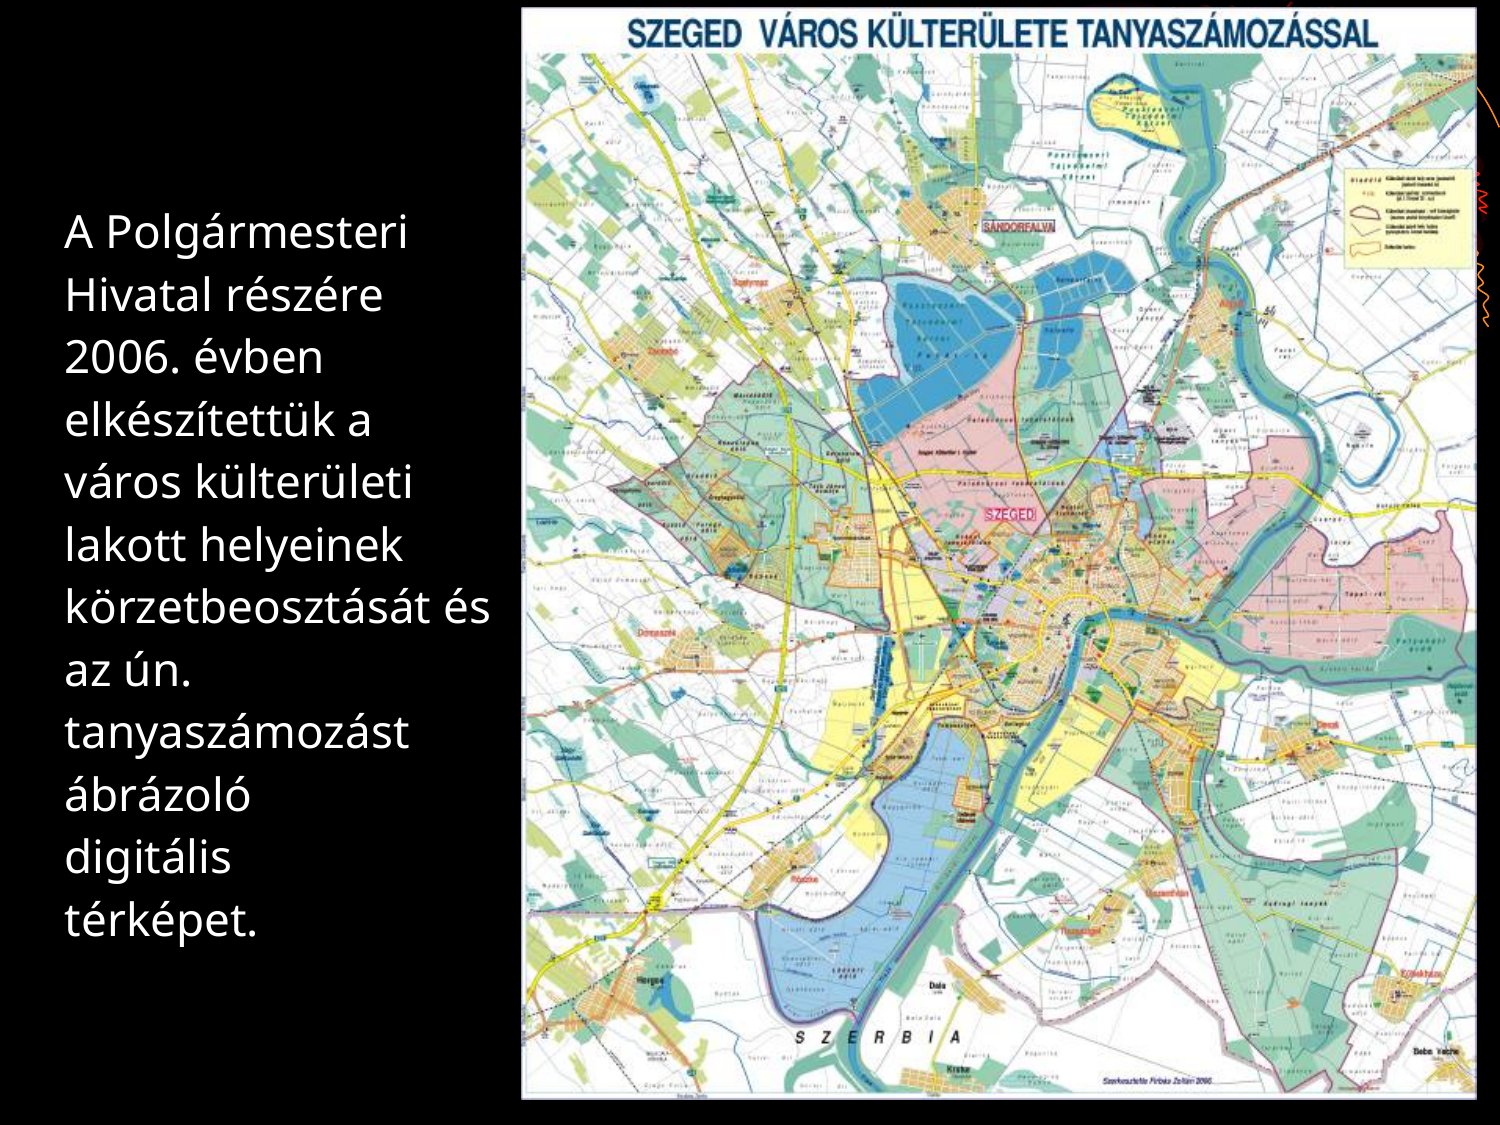

# A Polgármesteri Hivatal részére 2006. évben elkészítettük a város külterületi lakott helyeinek körzetbeosztását és az ún. tanyaszámozást ábrázoló digitális térképet.